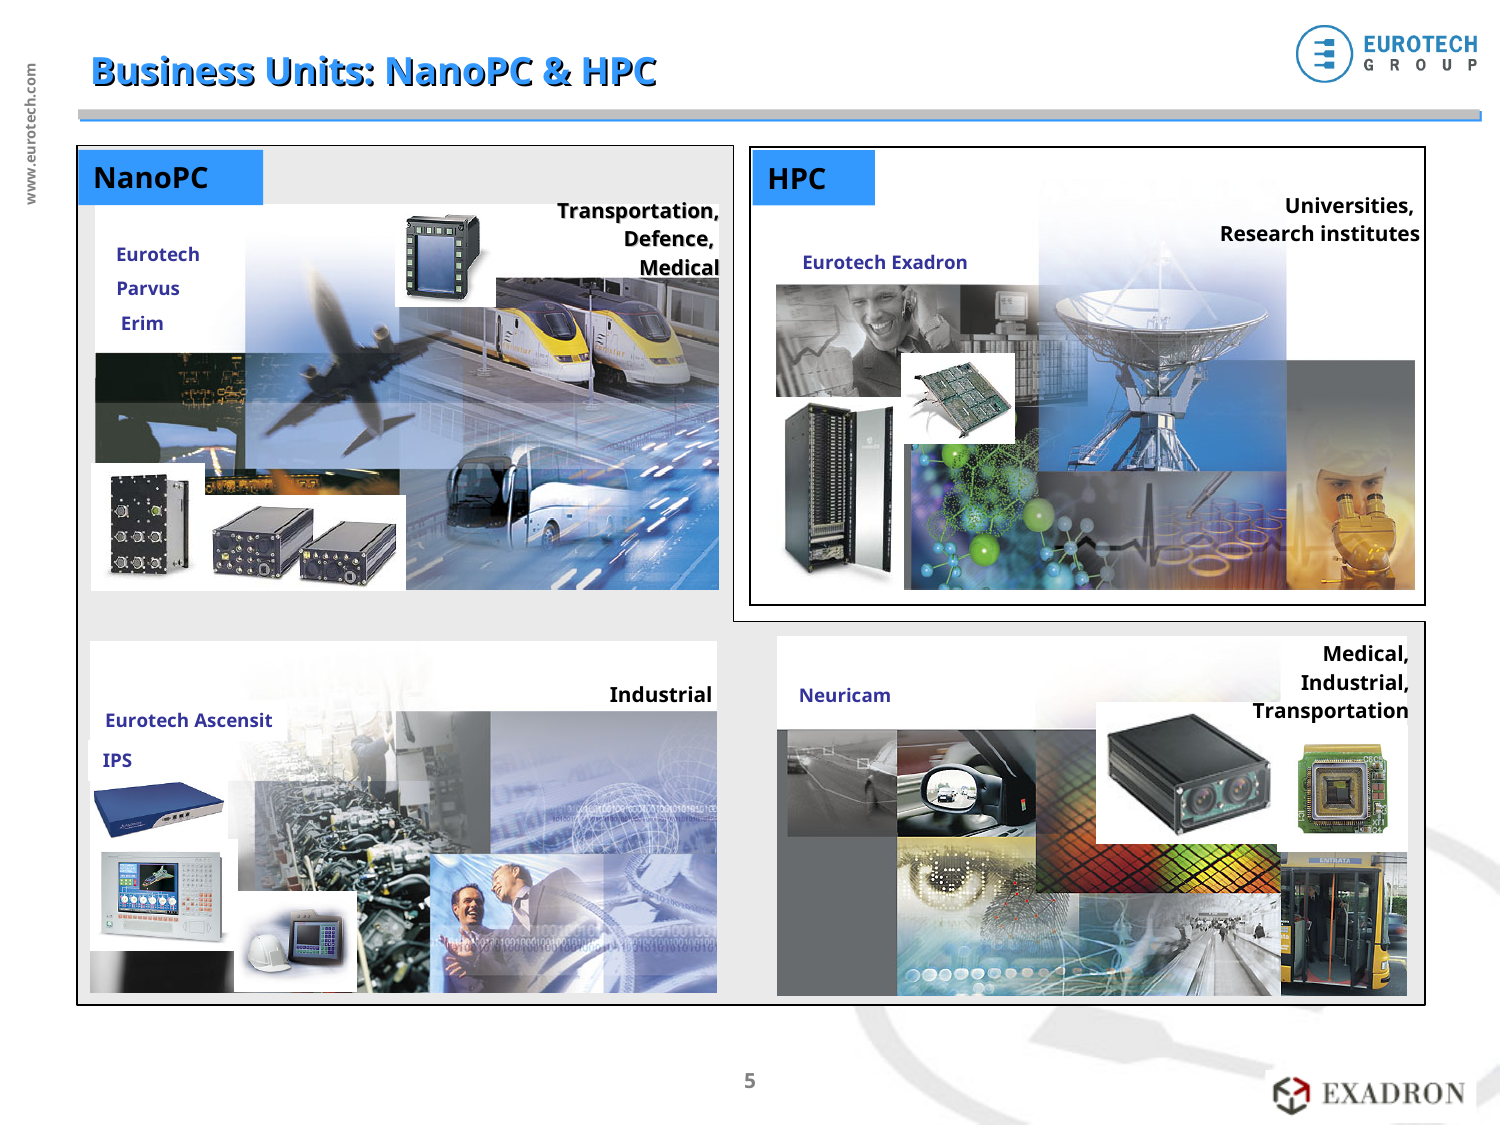

# Business Units: NanoPC & HPC
NanoPC
HPC
Universities,
Research institutes
Transportation,
Defence,
Medical
Eurotech
Eurotech Exadron
Parvus
Erim
Medical,
 Industrial,
Transportation
 Industrial
Neuricam
Eurotech Ascensit
IPS